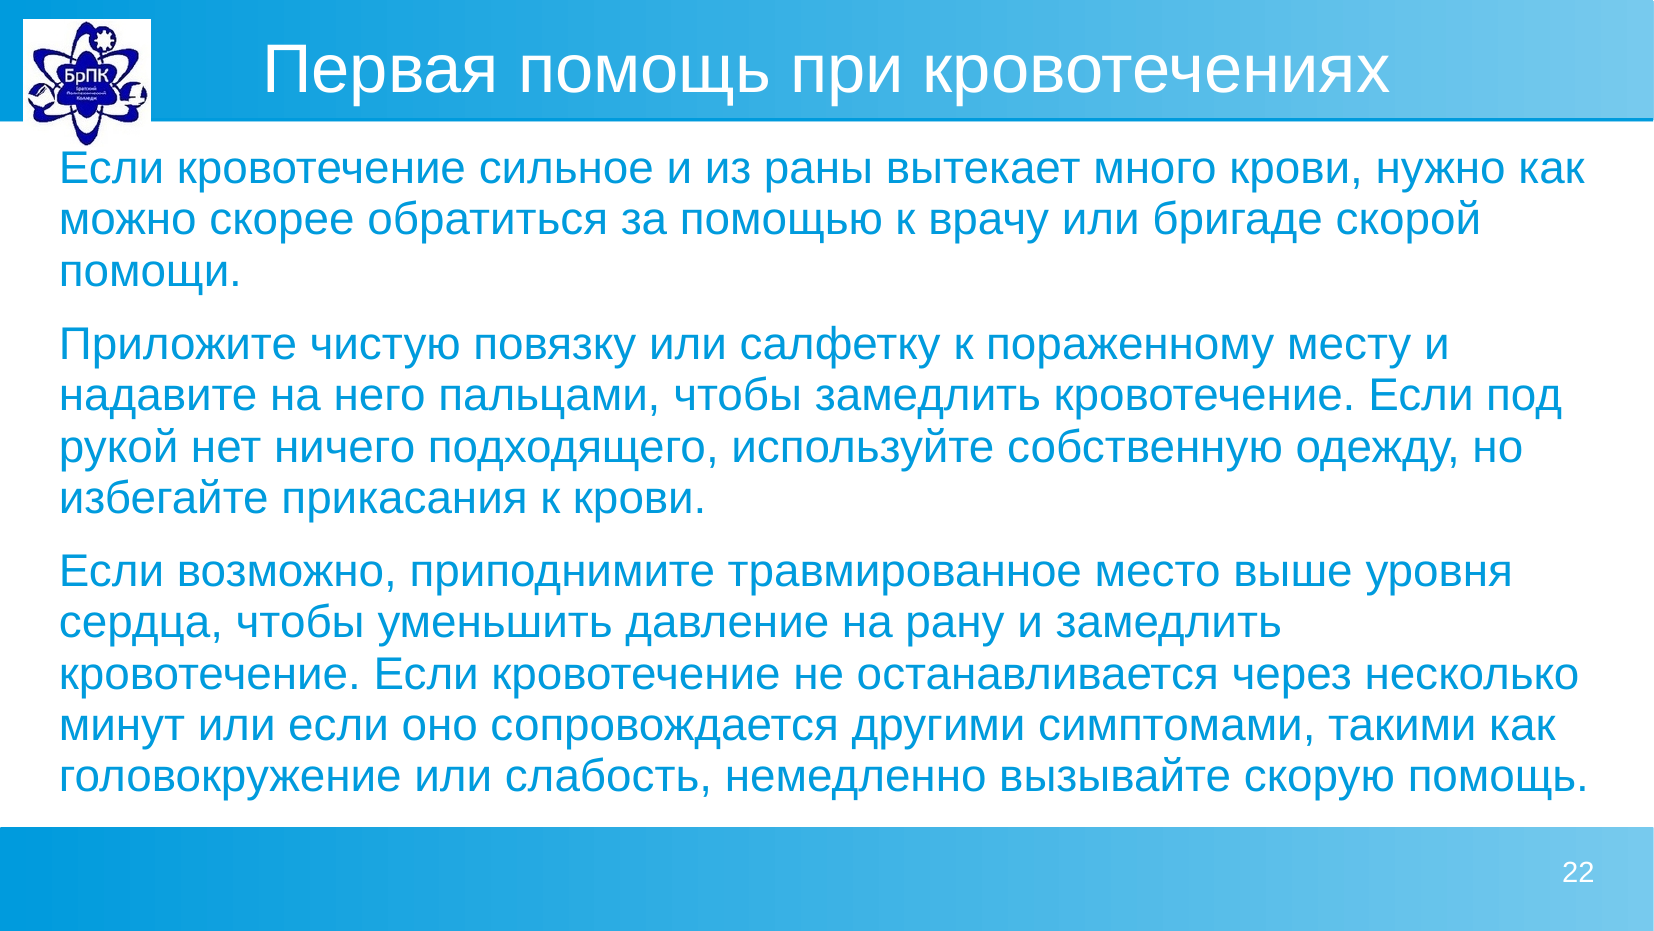

# Первая помощь при кровотечениях
Если кровотечение сильное и из раны вытекает много крови, нужно как можно скорее обратиться за помощью к врачу или бригаде скорой помощи.
Приложите чистую повязку или салфетку к пораженному месту и надавите на него пальцами, чтобы замедлить кровотечение. Если под рукой нет ничего подходящего, используйте собственную одежду, но избегайте прикасания к крови.
Если возможно, приподнимите травмированное место выше уровня сердца, чтобы уменьшить давление на рану и замедлить кровотечение. Если кровотечение не останавливается через несколько минут или если оно сопровождается другими симптомами, такими как головокружение или слабость, немедленно вызывайте скорую помощь.
22